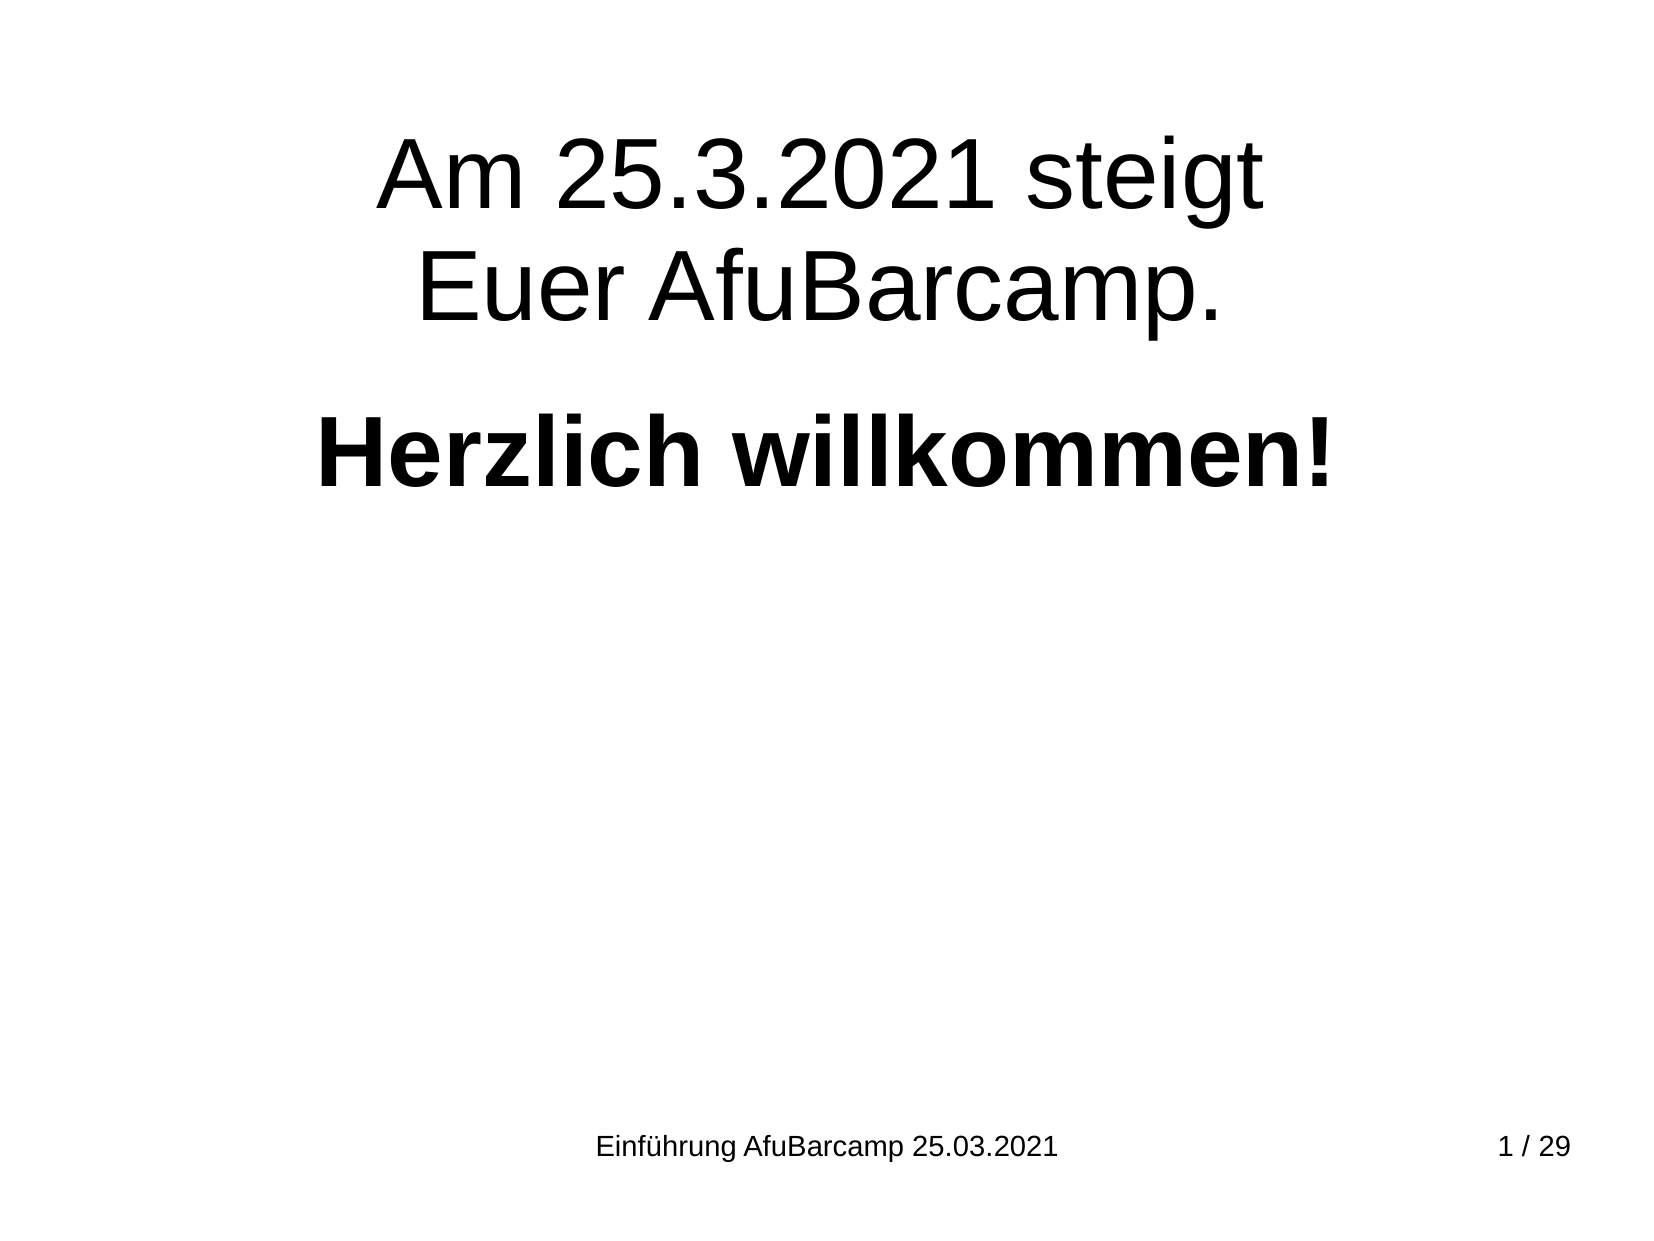

Am 25.3.2021 steigt
Euer AfuBarcamp.
# Herzlich willkommen!